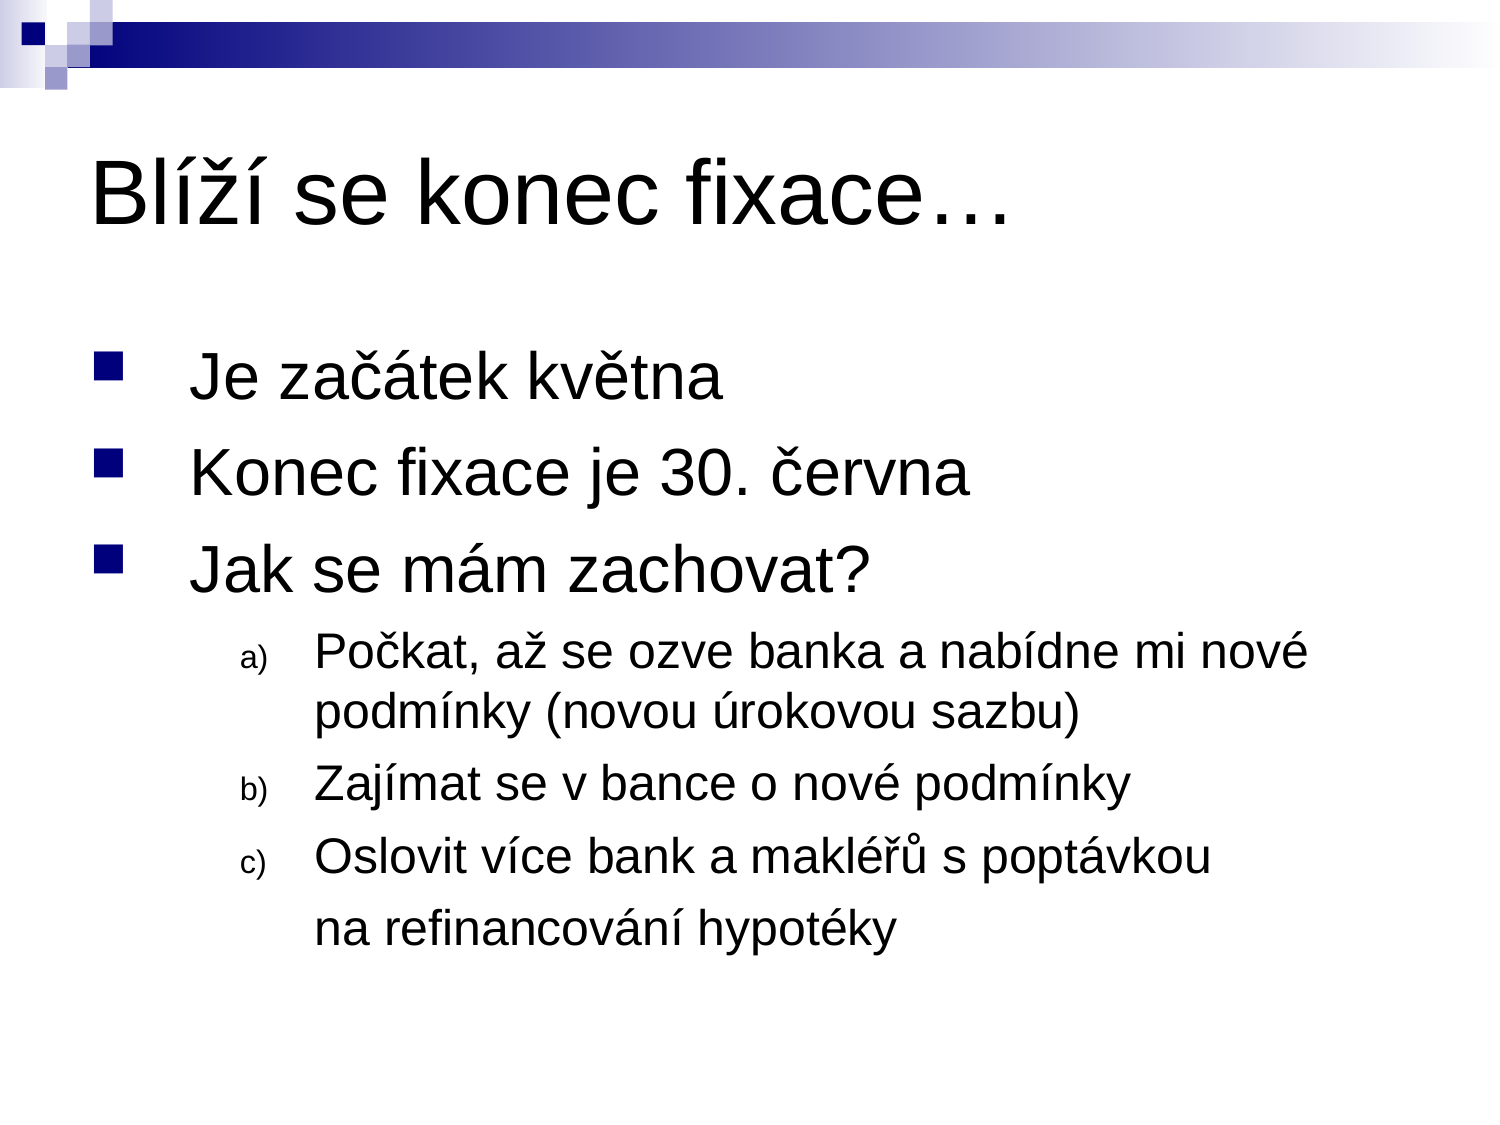

# Blíží se konec fixace…
Je začátek května
Konec fixace je 30. června
Jak se mám zachovat?
Počkat, až se ozve banka a nabídne mi nové podmínky (novou úrokovou sazbu)
Zajímat se v bance o nové podmínky
Oslovit více bank a makléřů s poptávkou
	na refinancování hypotéky